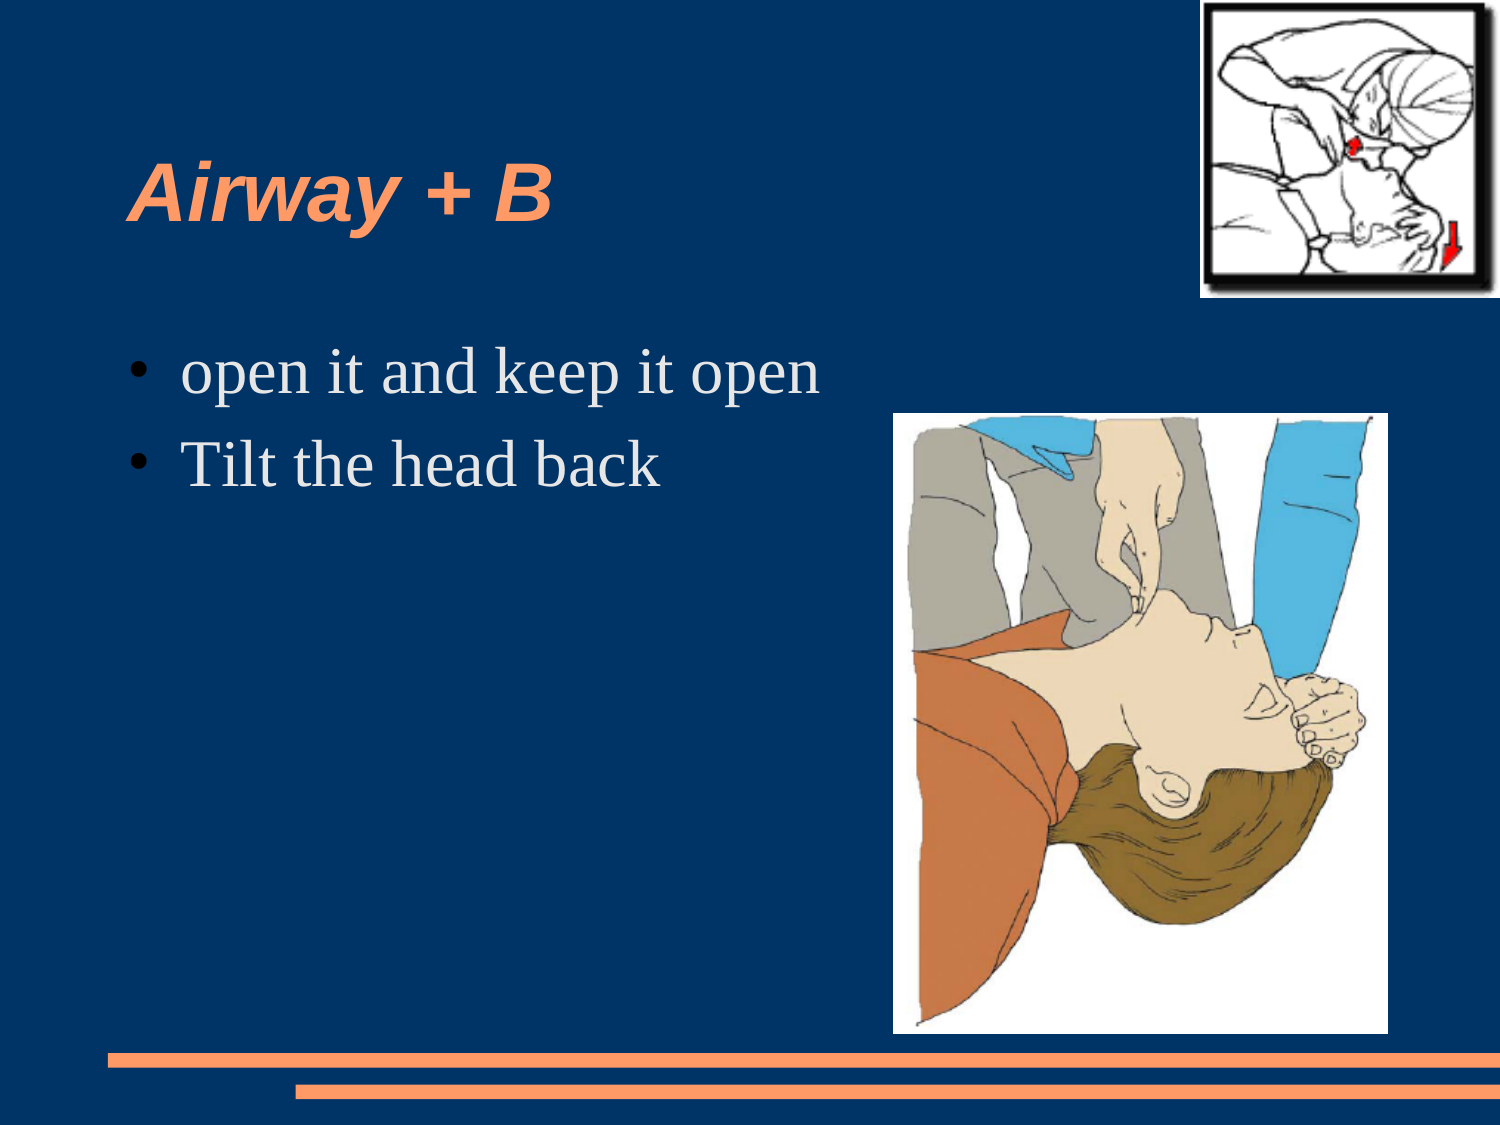

# Airway + B
open it and keep it open
Tilt the head back